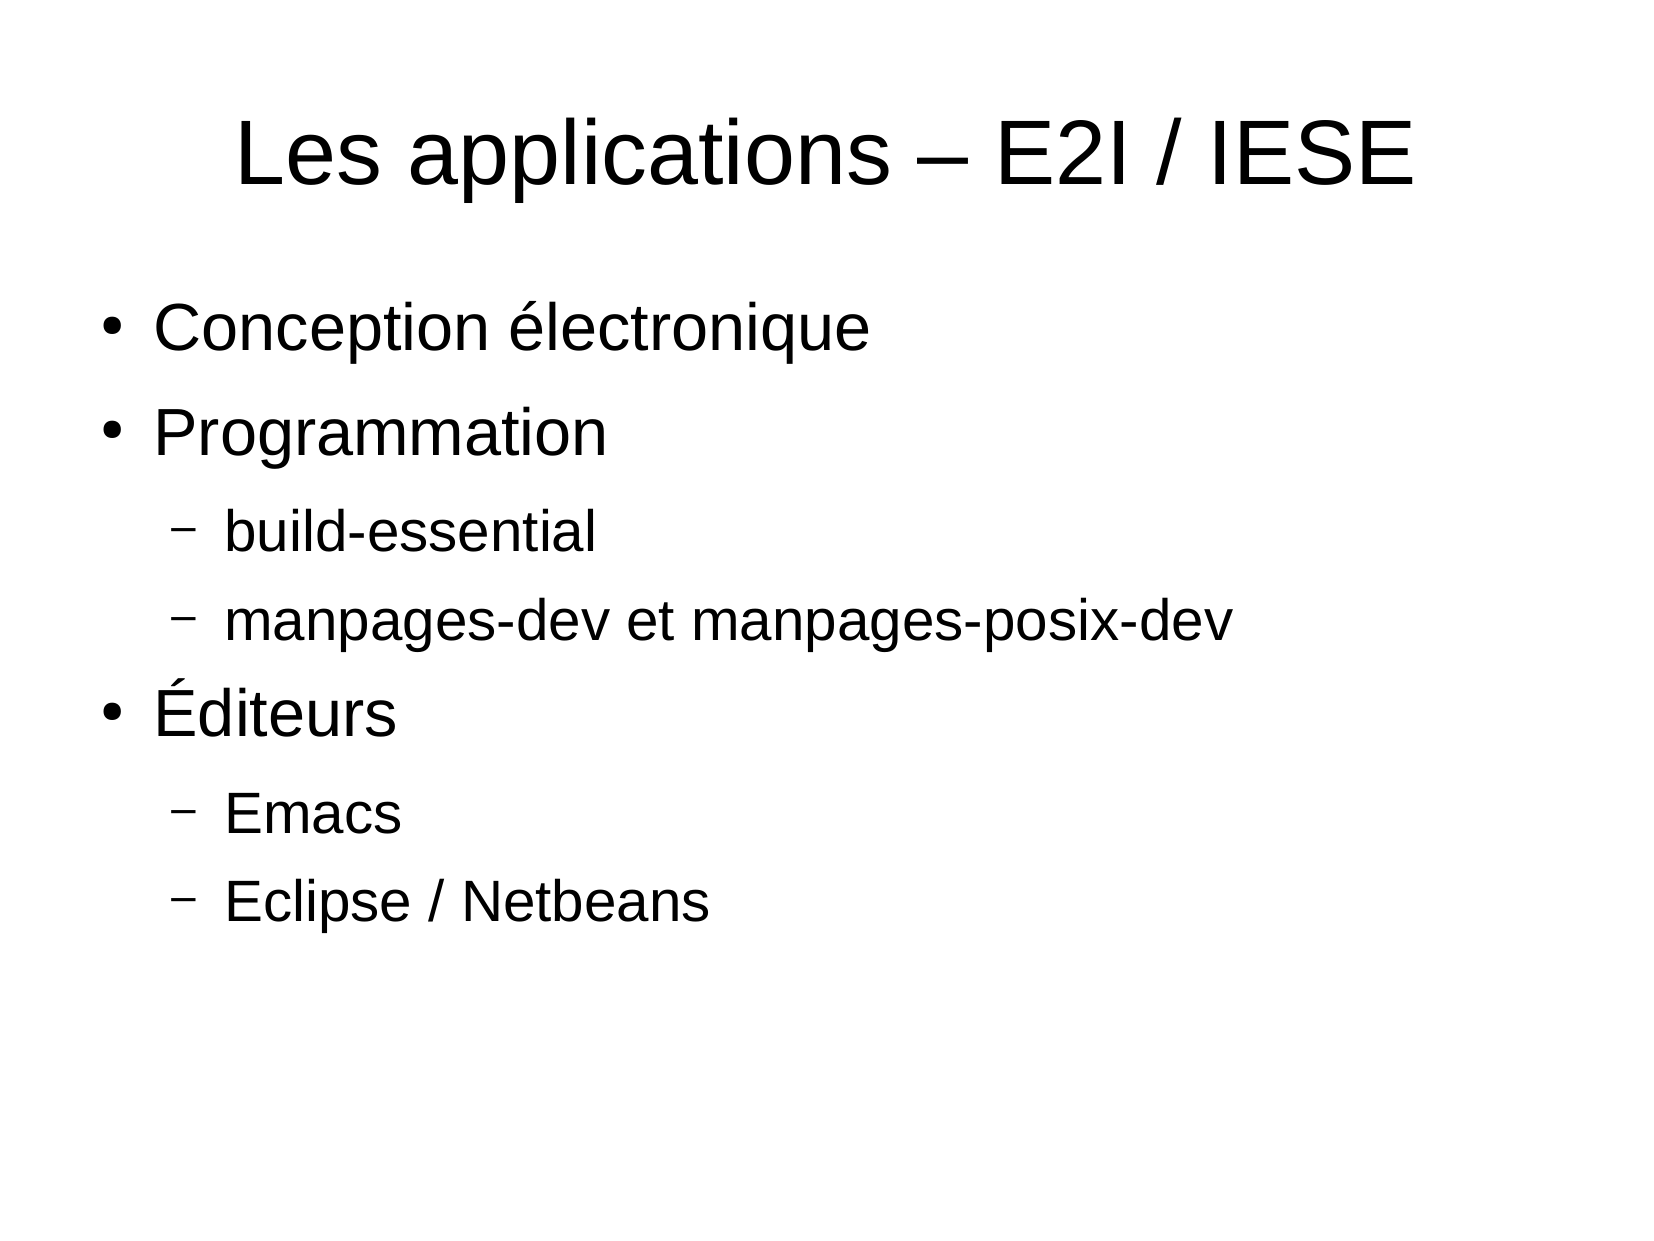

# Les applications – E2I / IESE
Conception électronique
Programmation
build-essential
manpages-dev et manpages-posix-dev
Éditeurs
Emacs
Eclipse / Netbeans